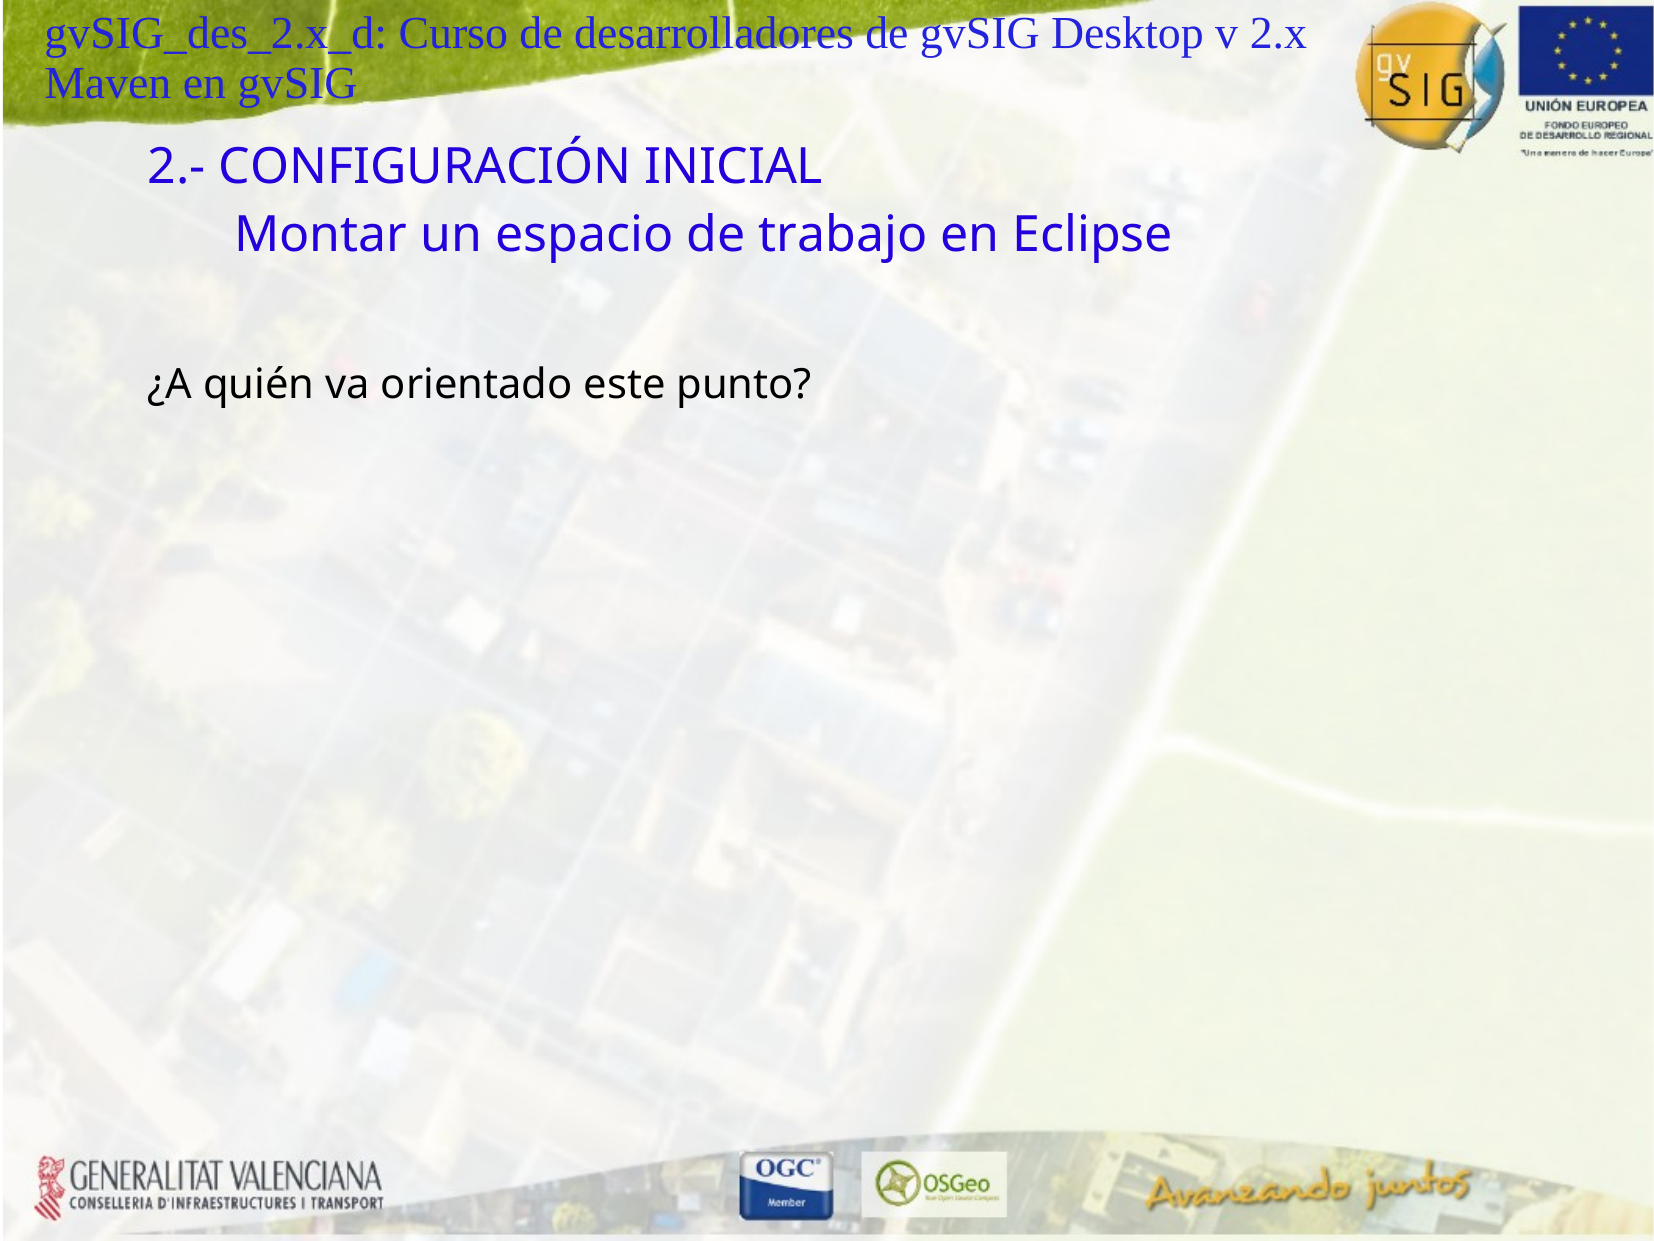

# 2.- CONFIGURACIÓN INICIAL Montar un espacio de trabajo en Eclipse
¿A quién va orientado este punto?